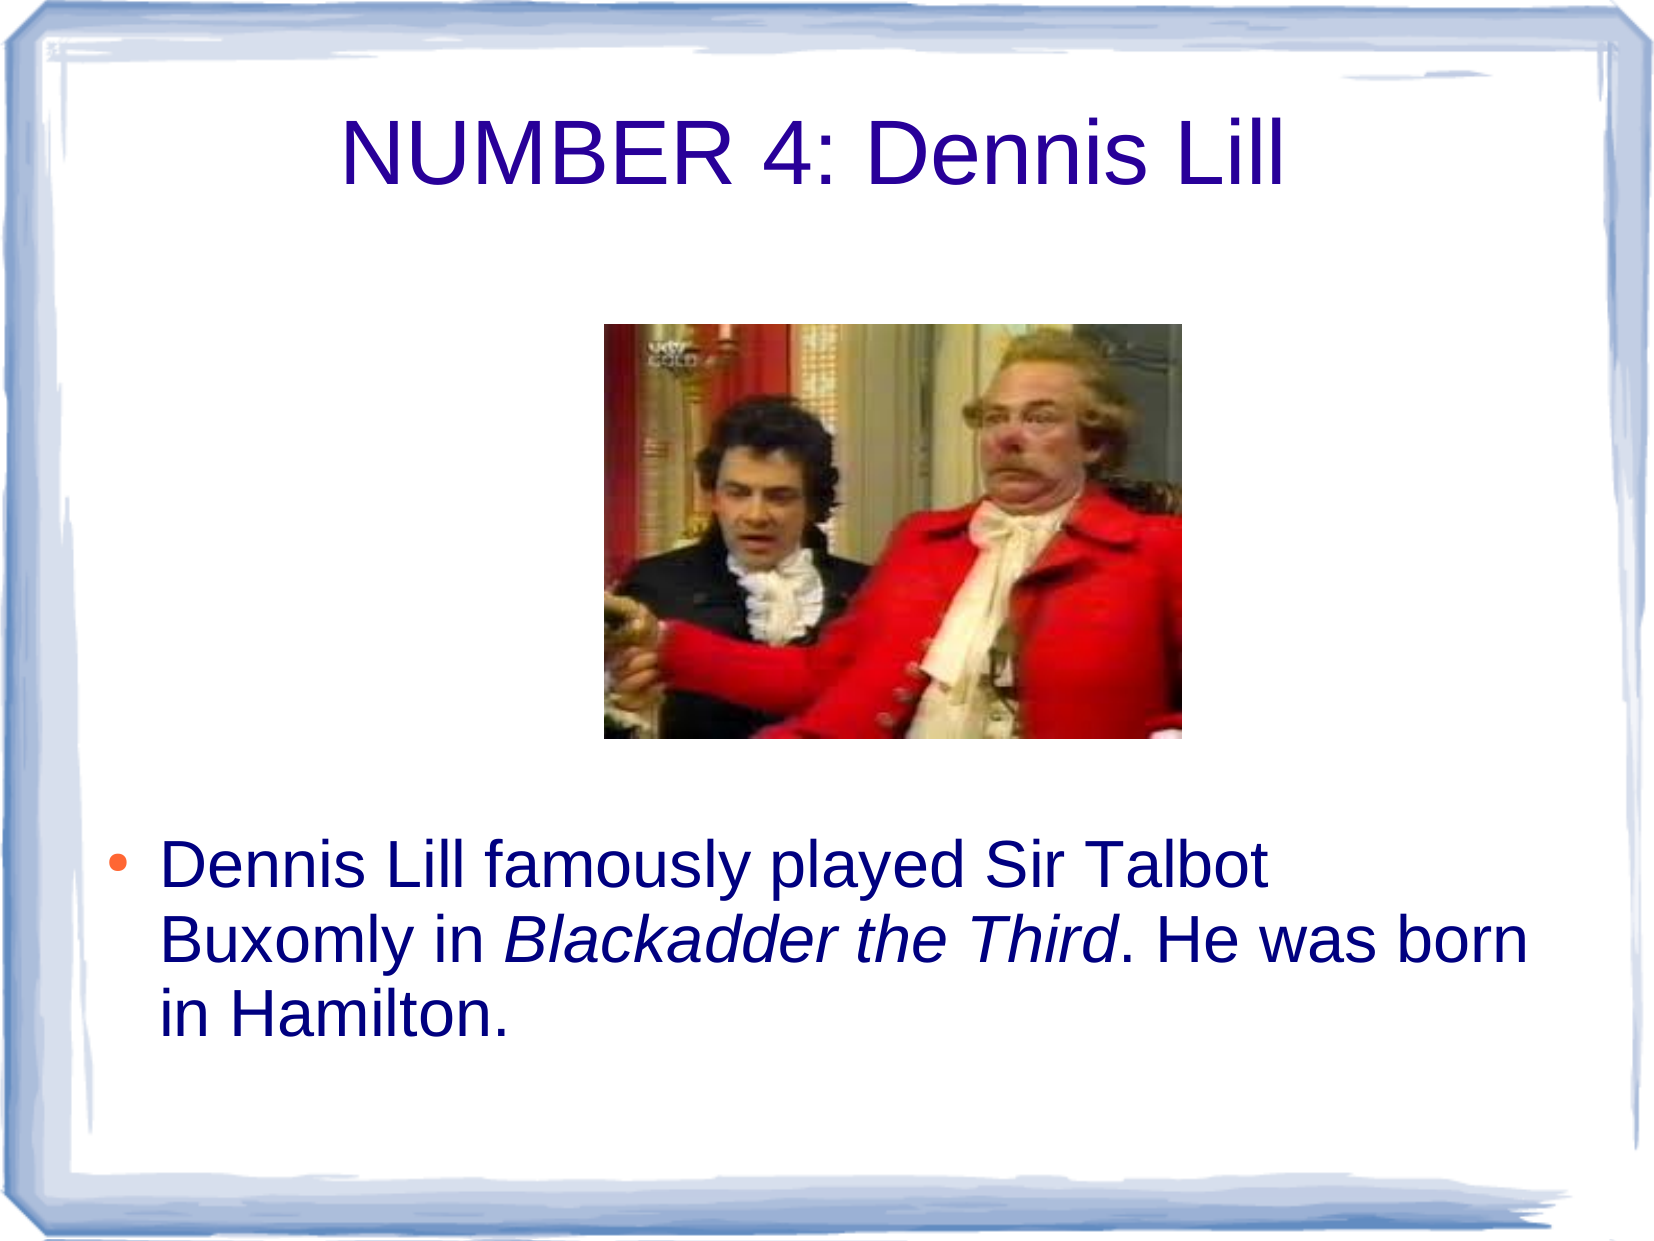

# NUMBER 4: Dennis Lill
Dennis Lill famously played Sir Talbot Buxomly in Blackadder the Third. He was born in Hamilton.